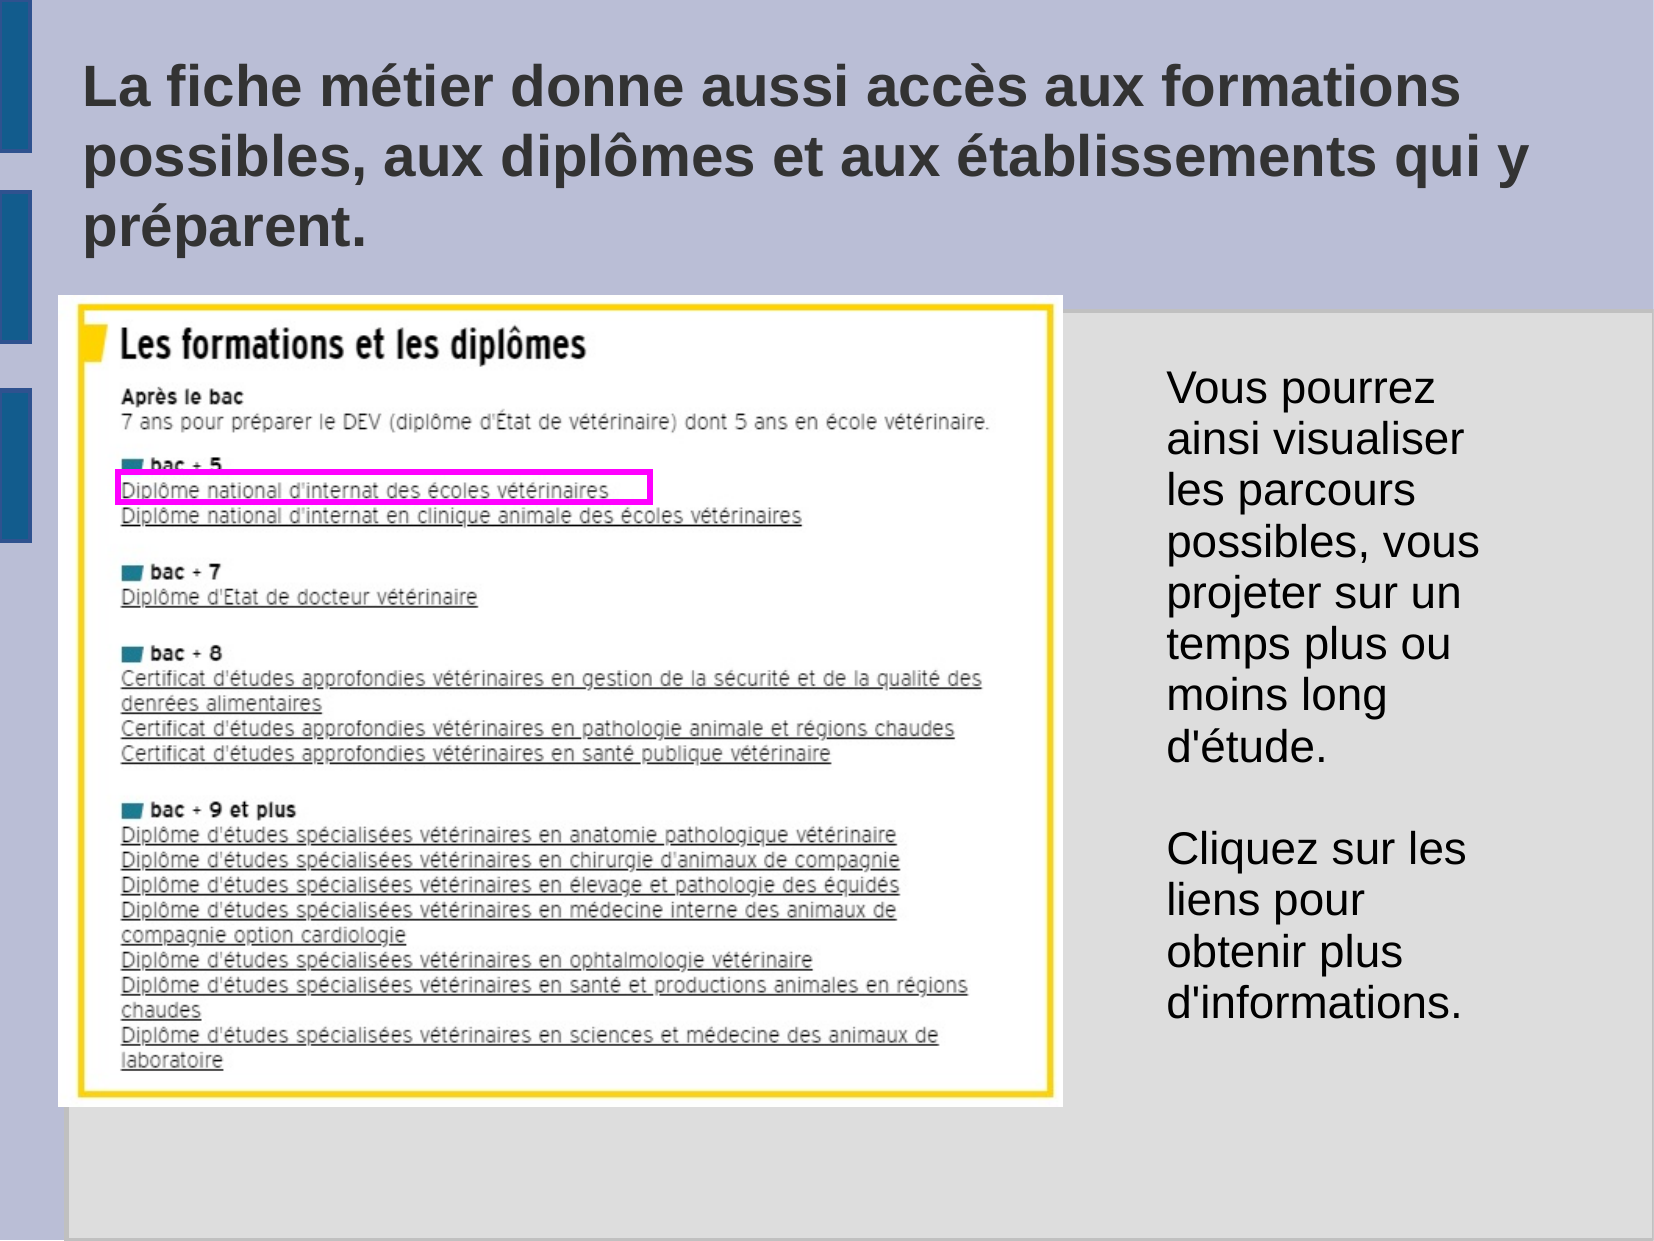

# La fiche métier donne aussi accès aux formations possibles, aux diplômes et aux établissements qui y préparent.
Vous pourrez ainsi visualiser les parcours possibles, vous projeter sur un temps plus ou moins long d'étude.
Cliquez sur les liens pour obtenir plus d'informations.